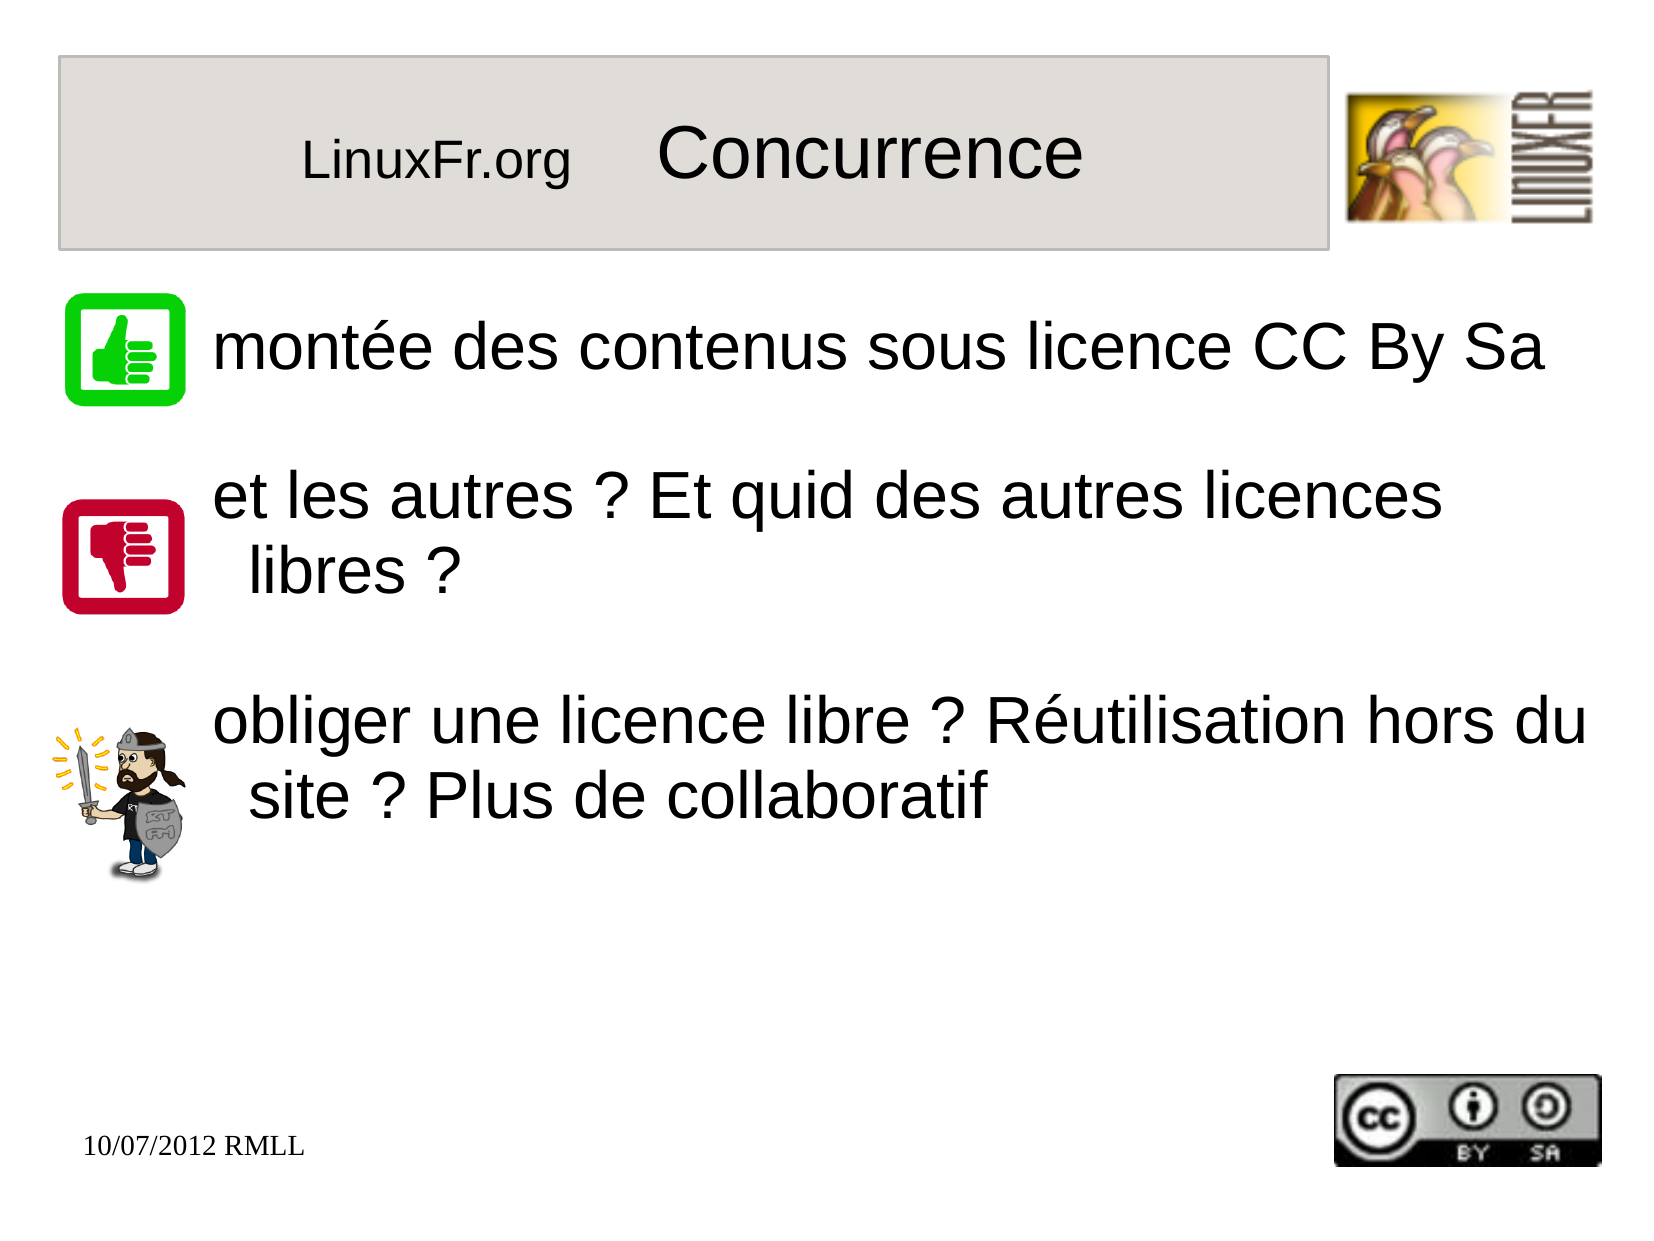

# LinuxFr.org Concurrence
montée des contenus sous licence CC By Sa
et les autres ? Et quid des autres licences libres ?
obliger une licence libre ? Réutilisation hors du site ? Plus de collaboratif